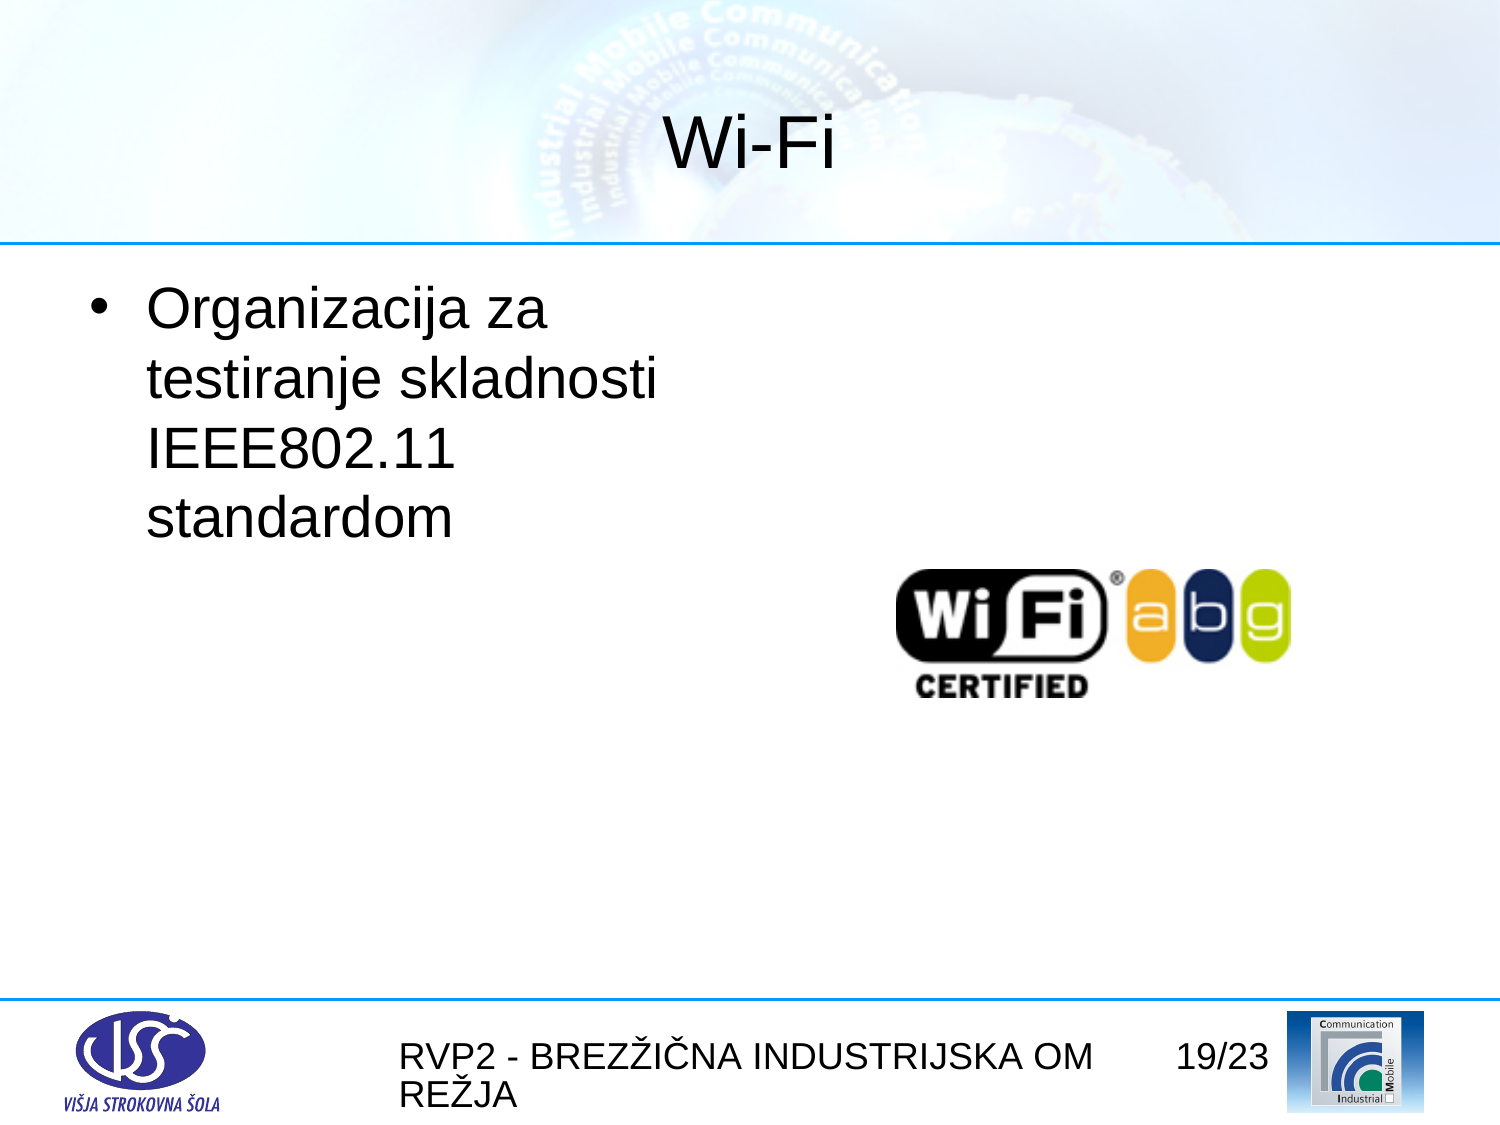

# Wi-Fi
Organizacija za testiranje skladnosti IEEE802.11 standardom
RVP2 - BREZŽIČNA INDUSTRIJSKA OMREŽJA
19